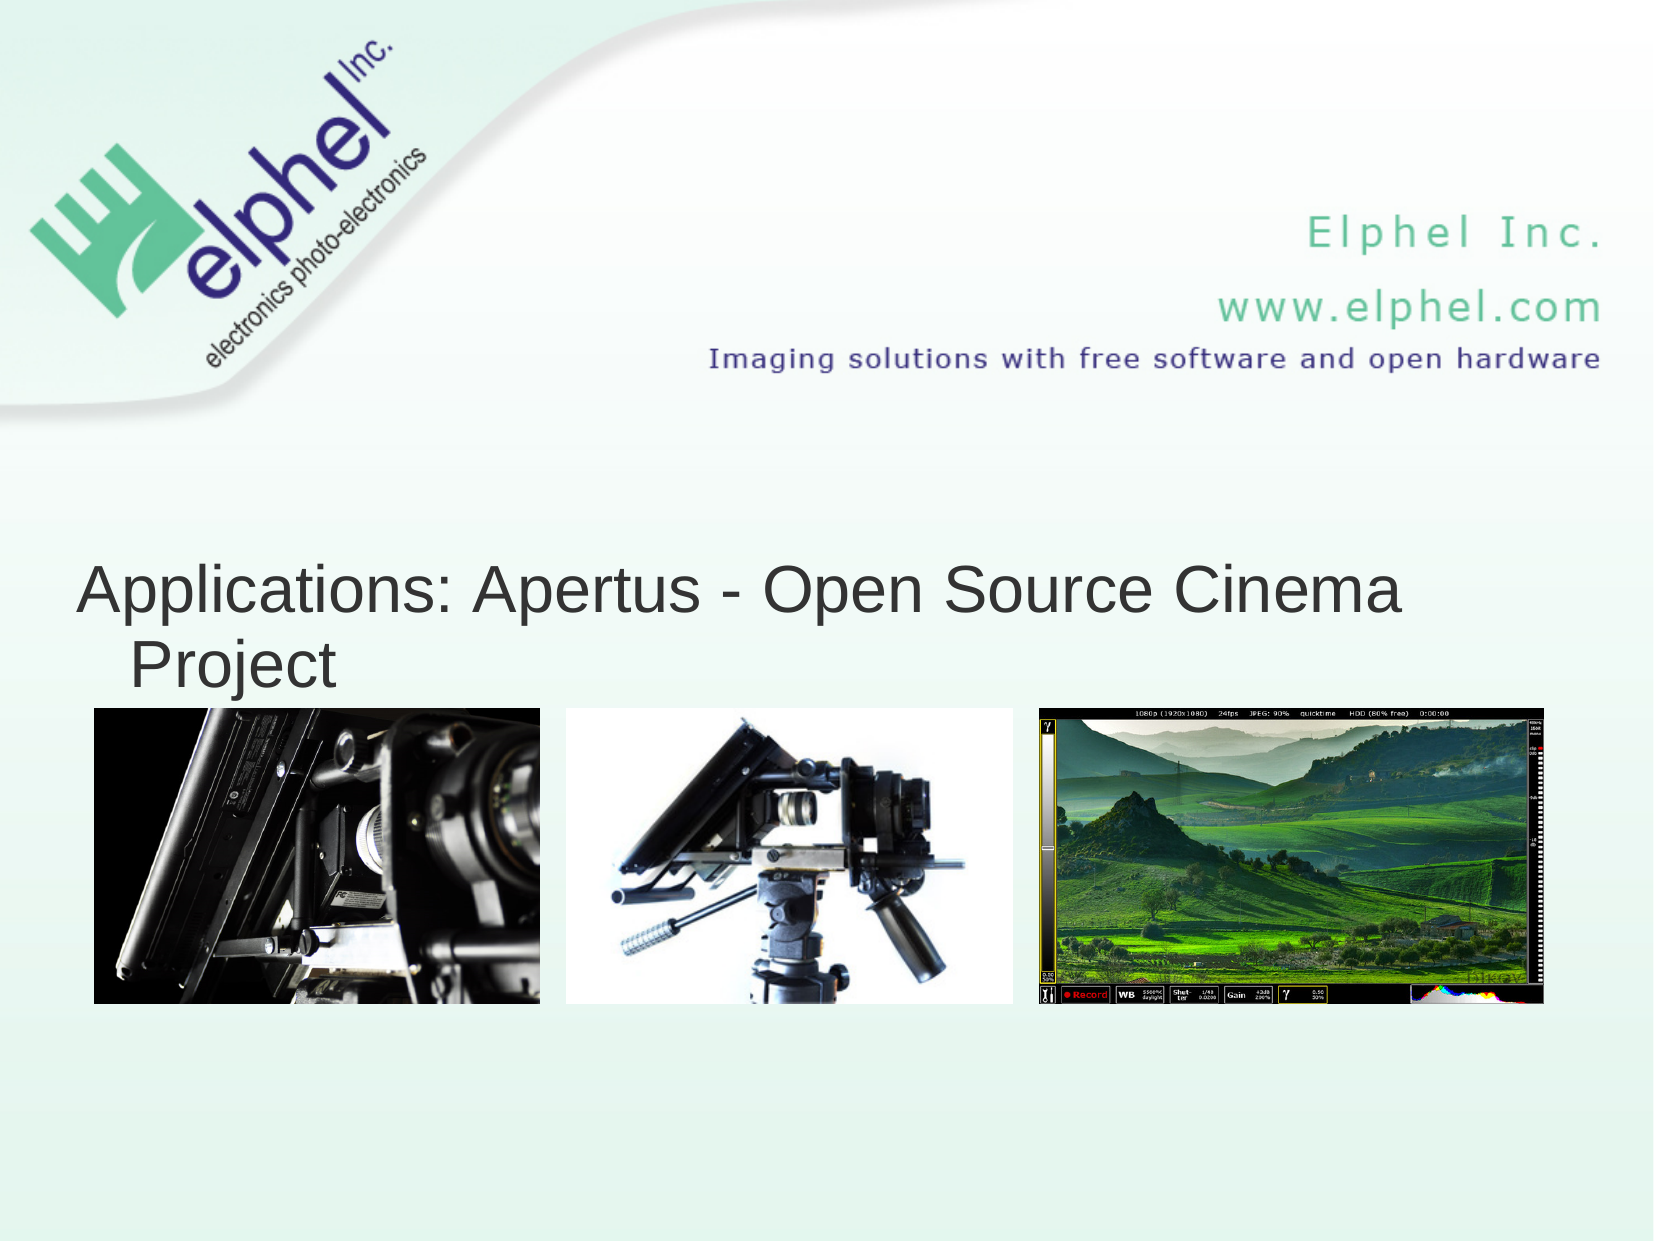

# Applications: Apertus - Open Source Cinema Project